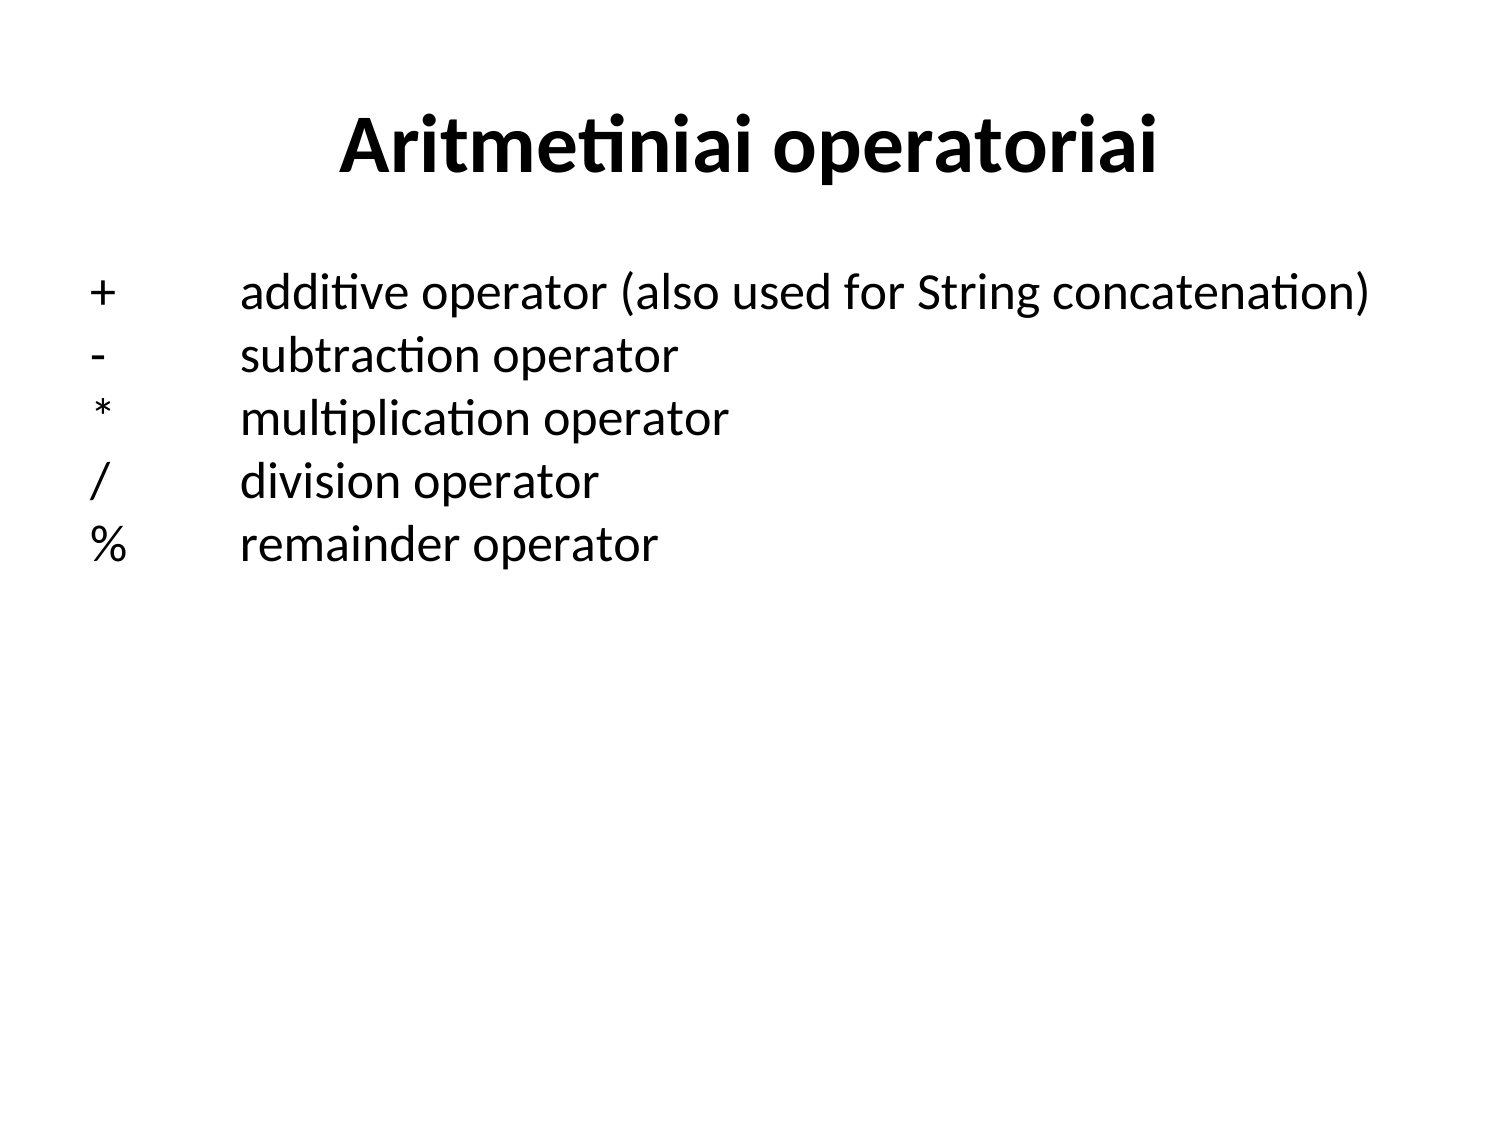

Aritmetiniai operatoriai
+ 		additive operator (also used for String concatenation)
- 		subtraction operator
* 		multiplication operator
/ 		division operator
% 		remainder operator